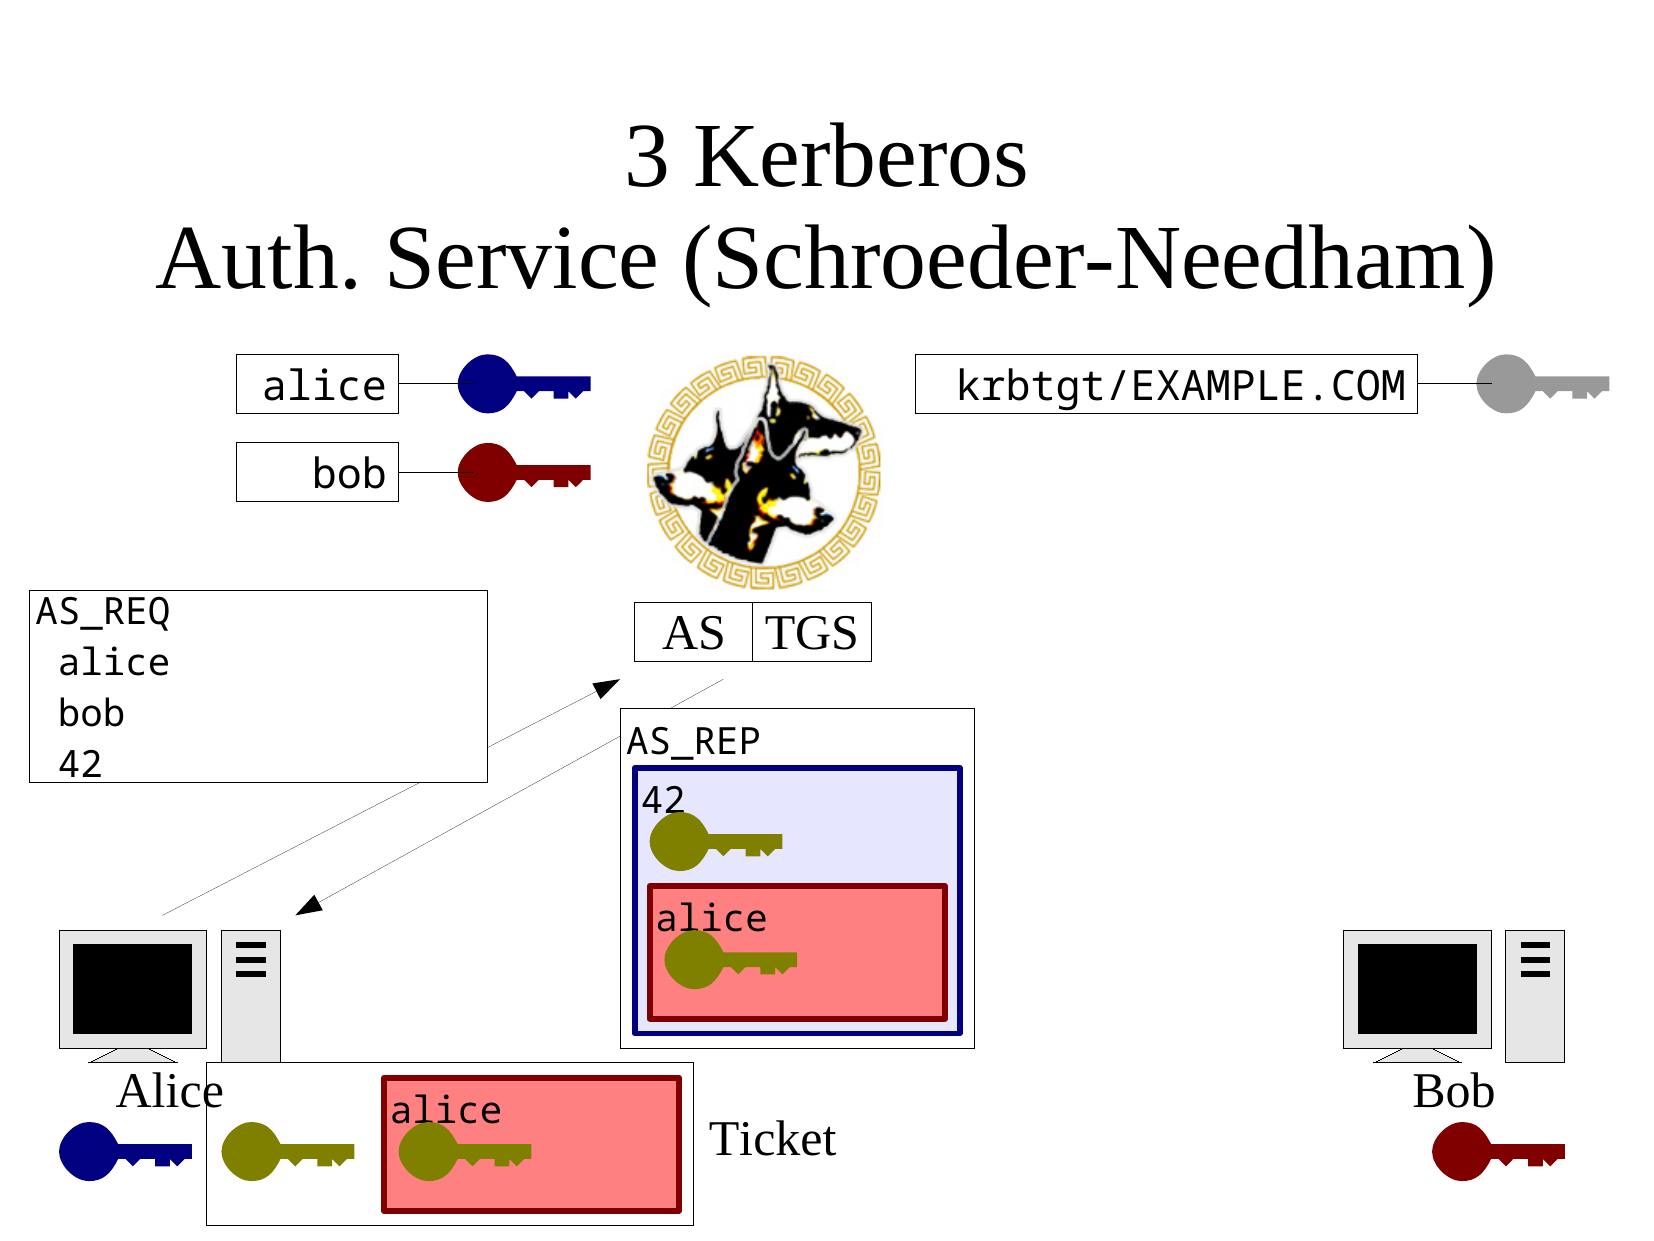

# 3 Kerberos Auth. Service (Schroeder-Needham)
alice
krbtgt/EXAMPLE.COM
bob
AS_REQ
 alice
 bob
 42
AS
TGS
AS_REP
42
alice
Alice
Ticket
Bob
alice